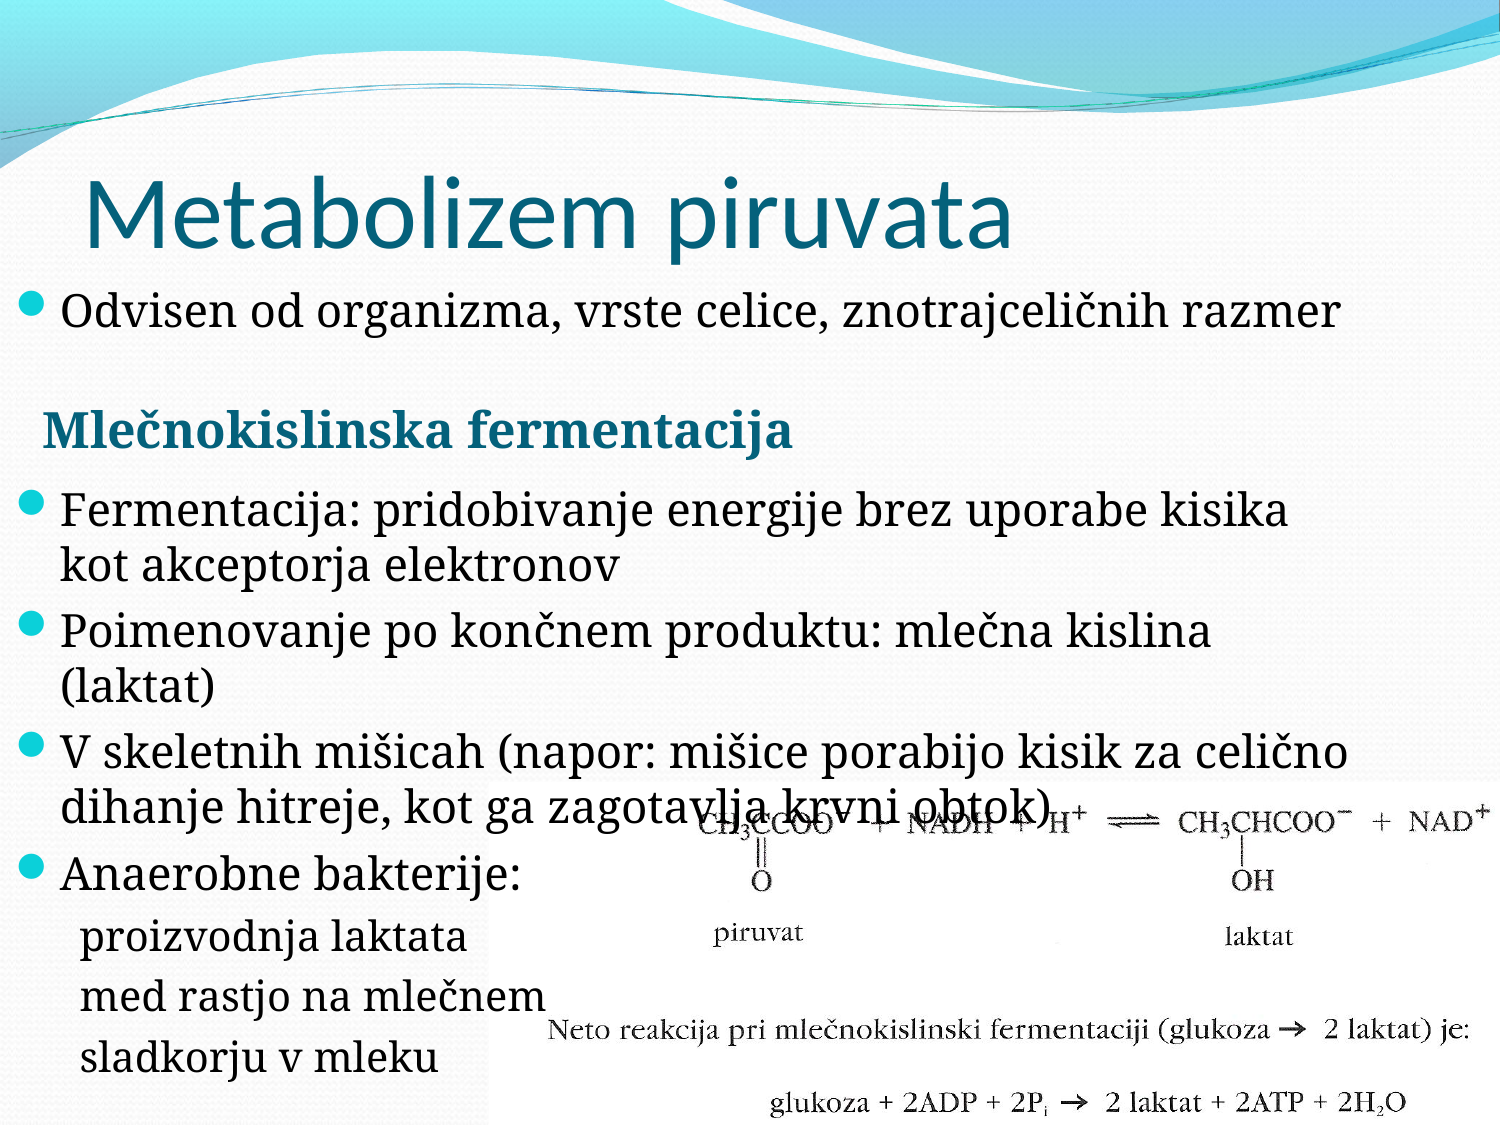

# Metabolizem piruvata
Odvisen od organizma, vrste celice, znotrajceličnih razmer
Fermentacija: pridobivanje energije brez uporabe kisika kot akceptorja elektronov
Poimenovanje po končnem produktu: mlečna kislina (laktat)
V skeletnih mišicah (napor: mišice porabijo kisik za celično dihanje hitreje, kot ga zagotavlja krvni obtok)
Anaerobne bakterije:
proizvodnja laktata
med rastjo na mlečnem
sladkorju v mleku
Mlečnokislinska fermentacija